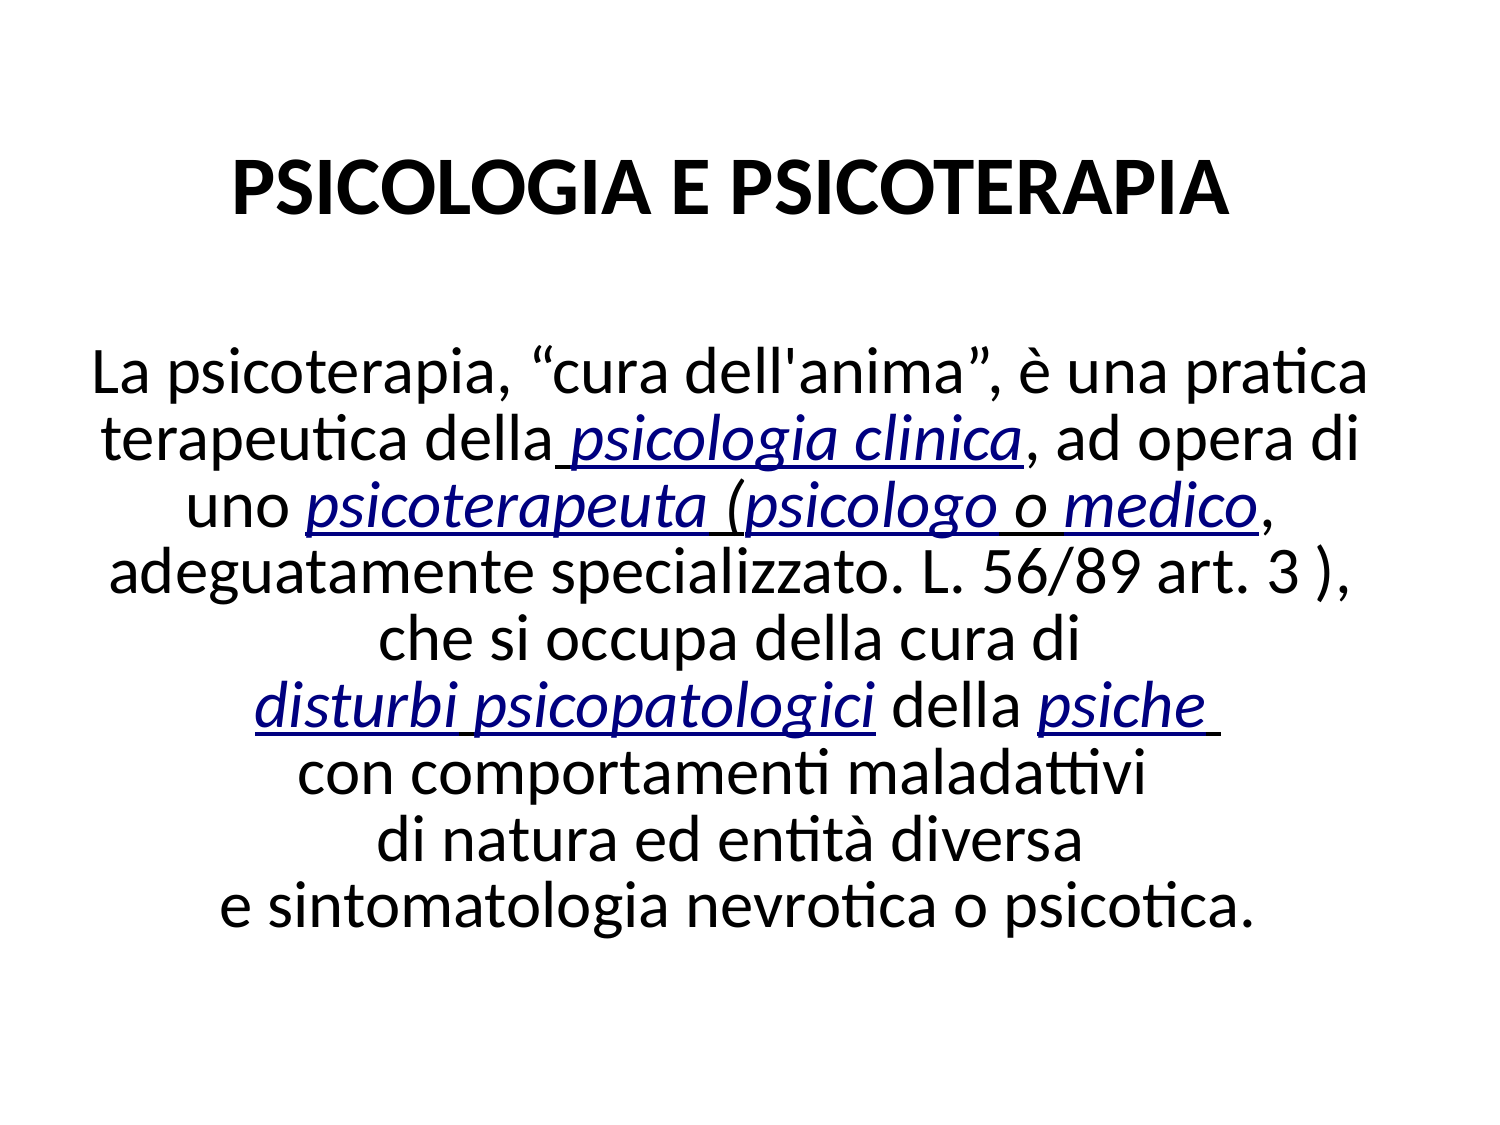

# PSICOLOGIA E PSICOTERAPIA La psicoterapia, “cura dell'anima”, è una pratica terapeutica della psicologia clinica, ad opera di uno psicoterapeuta (psicologo o medico, adeguatamente specializzato. L. 56/89 art. 3 ), che si occupa della cura di disturbi psicopatologici della psiche con comportamenti maladattivi di natura ed entità diversa e sintomatologia nevrotica o psicotica.